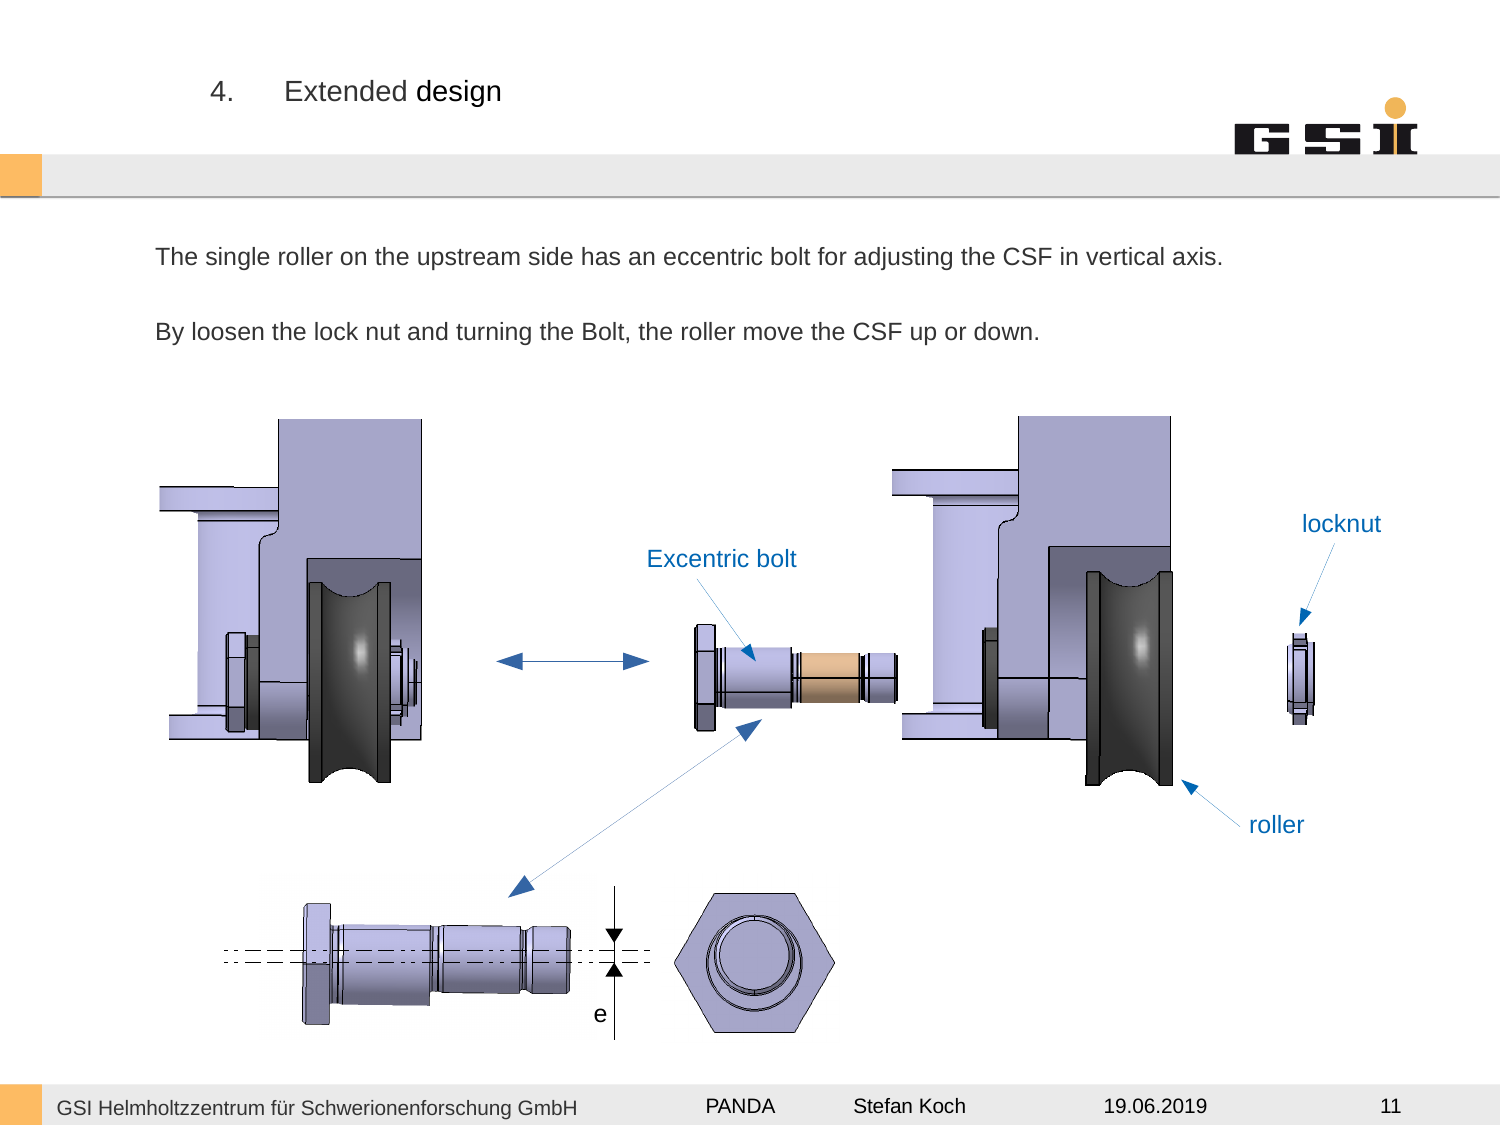

4.	Extended design
# The single roller on the upstream side has an eccentric bolt for adjusting the CSF in vertical axis.
By loosen the lock nut and turning the Bolt, the roller move the CSF up or down.
locknut
Excentric bolt
roller
e